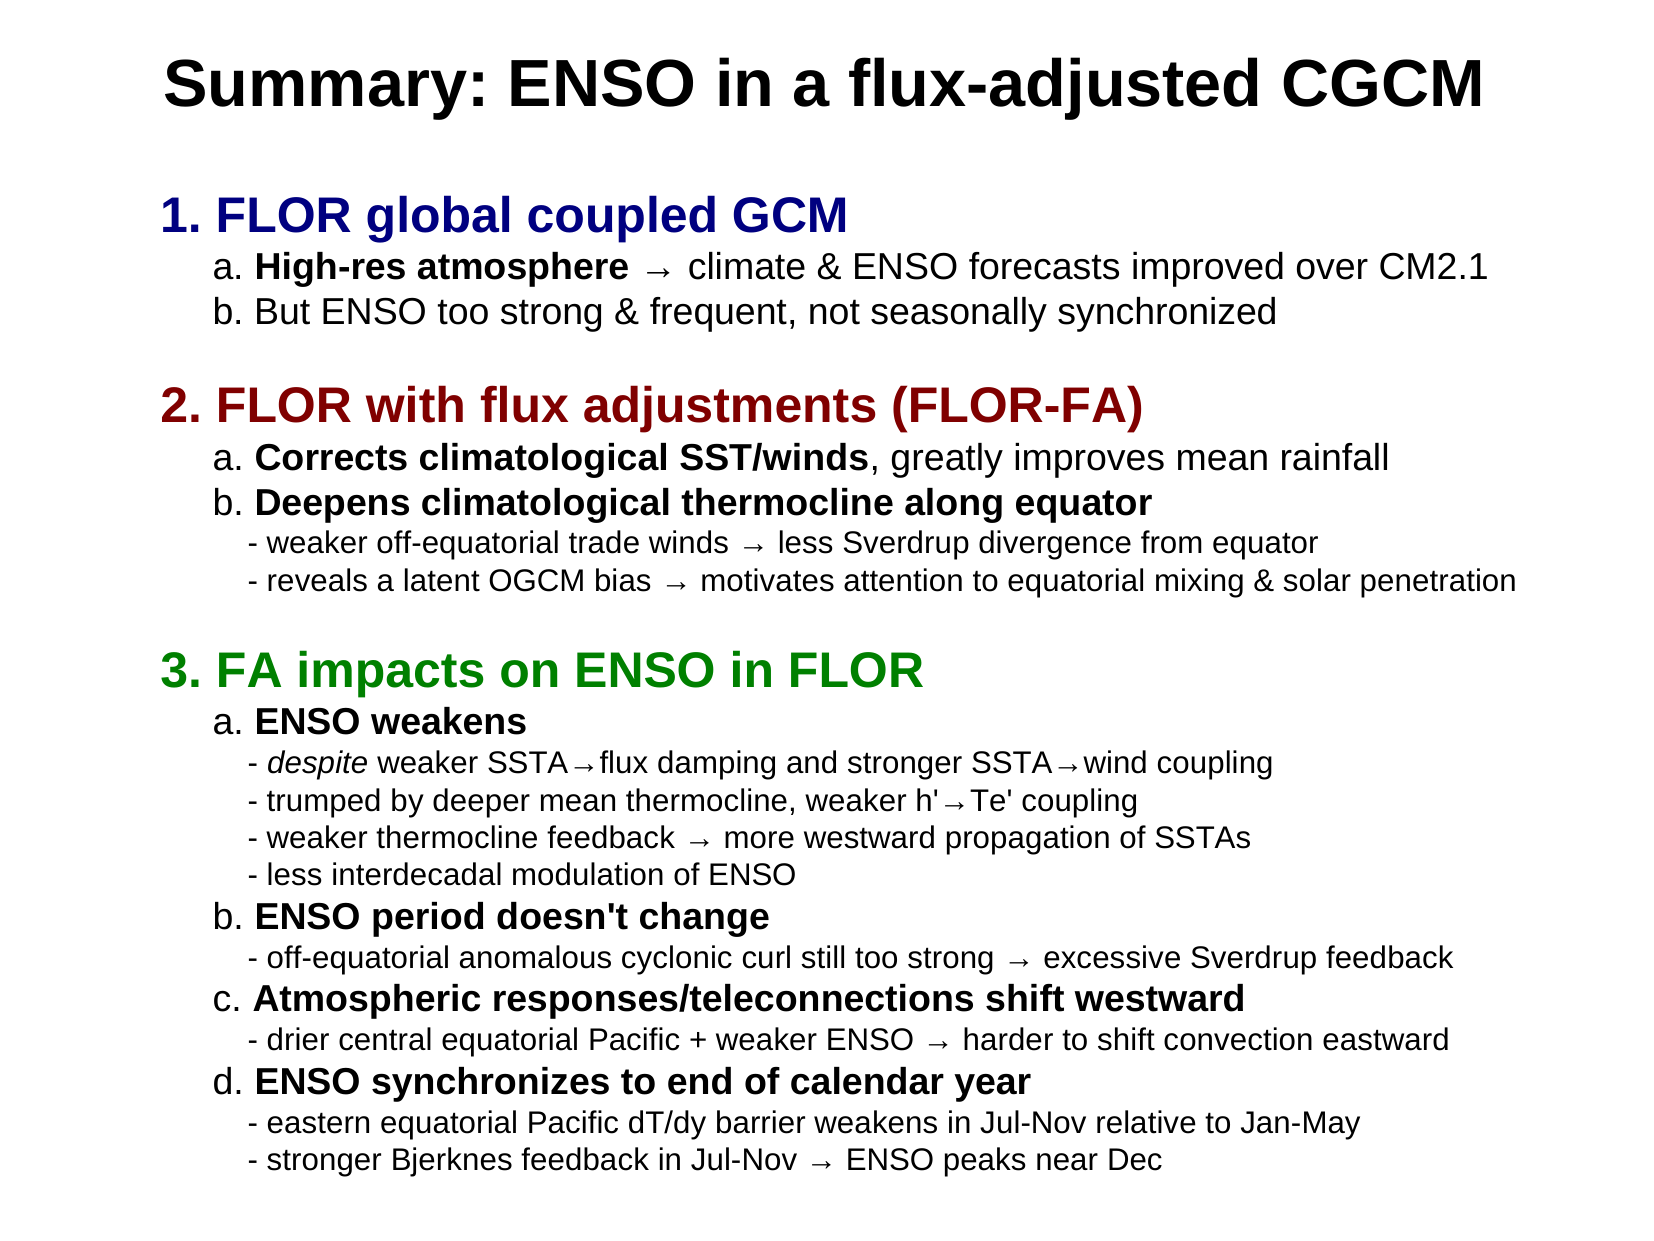

Summary: ENSO in a flux-adjusted CGCM
1. FLOR global coupled GCM
 a. High-res atmosphere → climate & ENSO forecasts improved over CM2.1
 b. But ENSO too strong & frequent, not seasonally synchronized
2. FLOR with flux adjustments (FLOR-FA)
 a. Corrects climatological SST/winds, greatly improves mean rainfall
 b. Deepens climatological thermocline along equator
 - weaker off-equatorial trade winds → less Sverdrup divergence from equator
 - reveals a latent OGCM bias → motivates attention to equatorial mixing & solar penetration
3. FA impacts on ENSO in FLOR
 a. ENSO weakens
 - despite weaker SSTA→flux damping and stronger SSTA→wind coupling
 - trumped by deeper mean thermocline, weaker h'→Te' coupling
 - weaker thermocline feedback → more westward propagation of SSTAs
 - less interdecadal modulation of ENSO
 b. ENSO period doesn't change
 - off-equatorial anomalous cyclonic curl still too strong → excessive Sverdrup feedback
 c. Atmospheric responses/teleconnections shift westward
 - drier central equatorial Pacific + weaker ENSO → harder to shift convection eastward
 d. ENSO synchronizes to end of calendar year
 - eastern equatorial Pacific dT/dy barrier weakens in Jul-Nov relative to Jan-May
 - stronger Bjerknes feedback in Jul-Nov → ENSO peaks near Dec